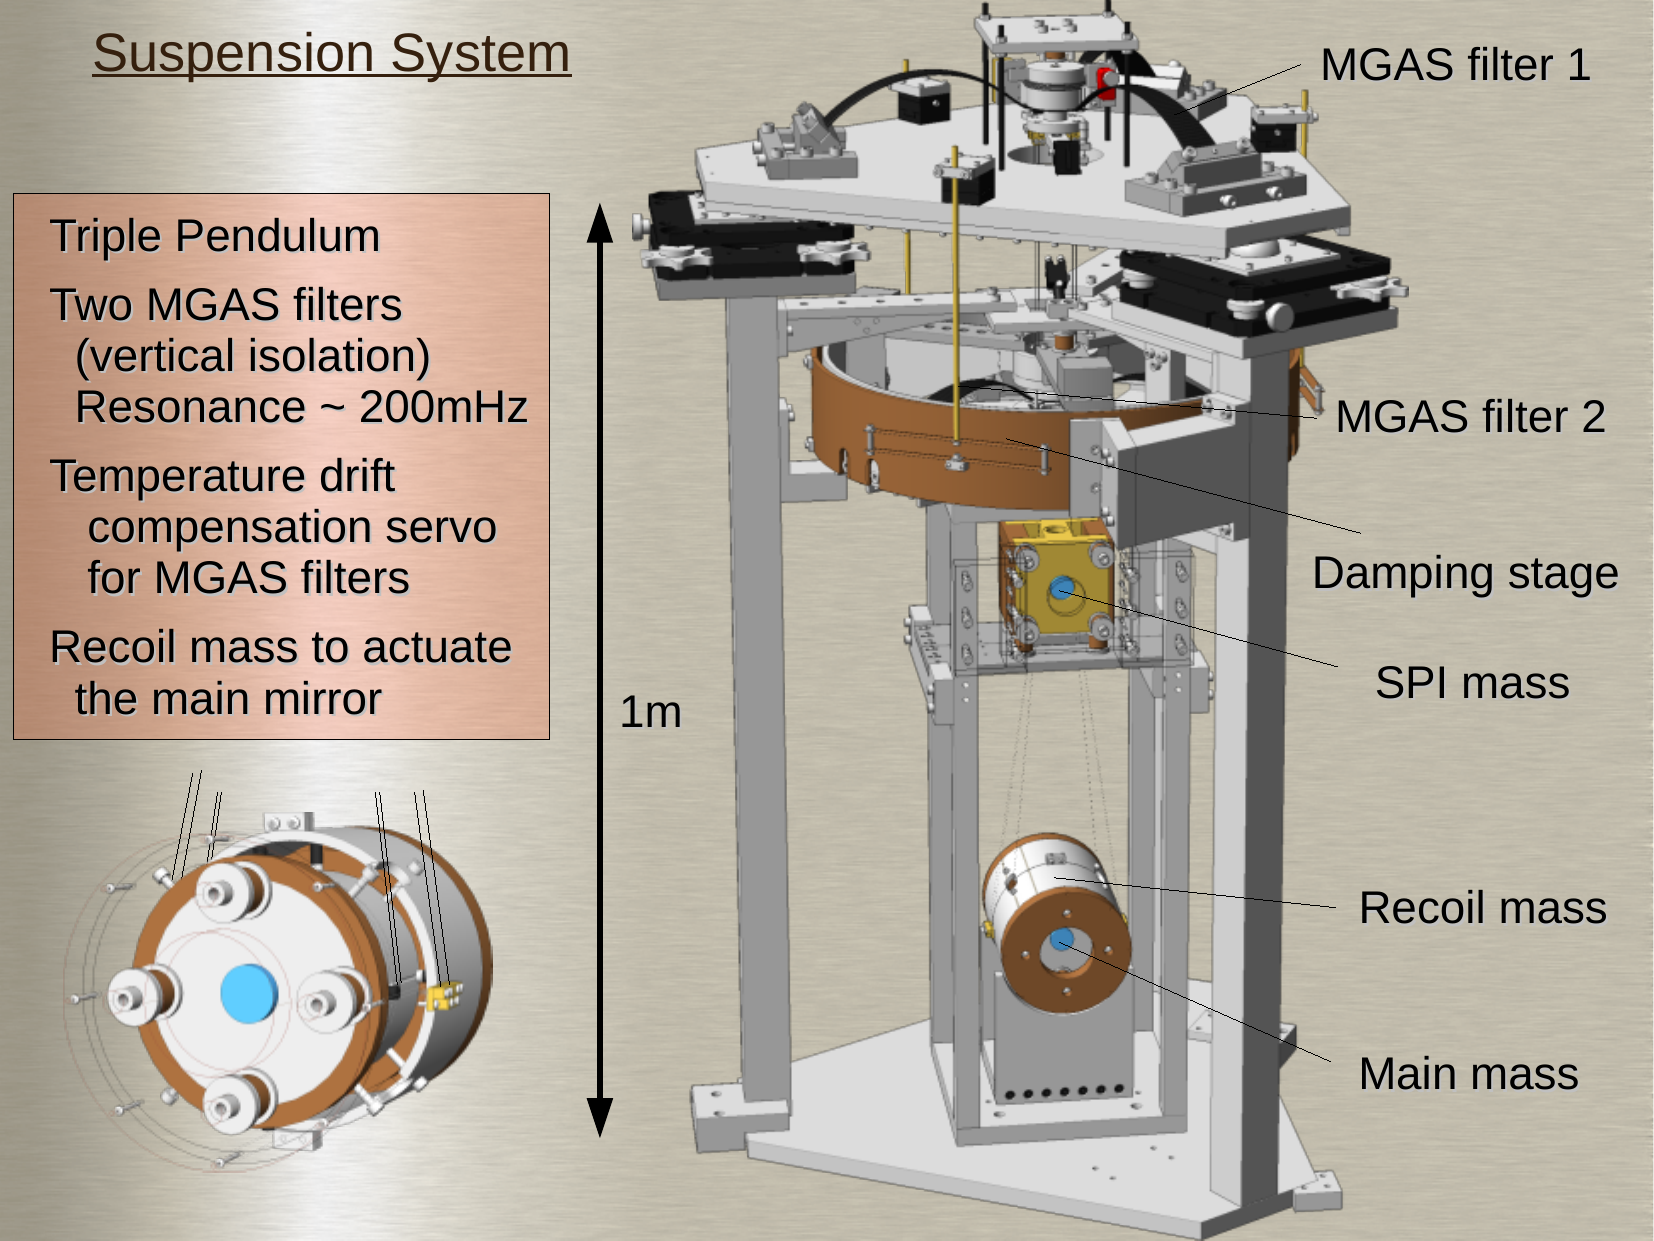

Suspension System
MGAS filter 1
Triple Pendulum
Two MGAS filters
 (vertical isolation)
 Resonance ~ 200mHz
Temperature drift
 compensation servo
 for MGAS filters
Recoil mass to actuate
 the main mirror
MGAS filter 2
Damping stage
SPI mass
1m
Recoil mass
Main mass